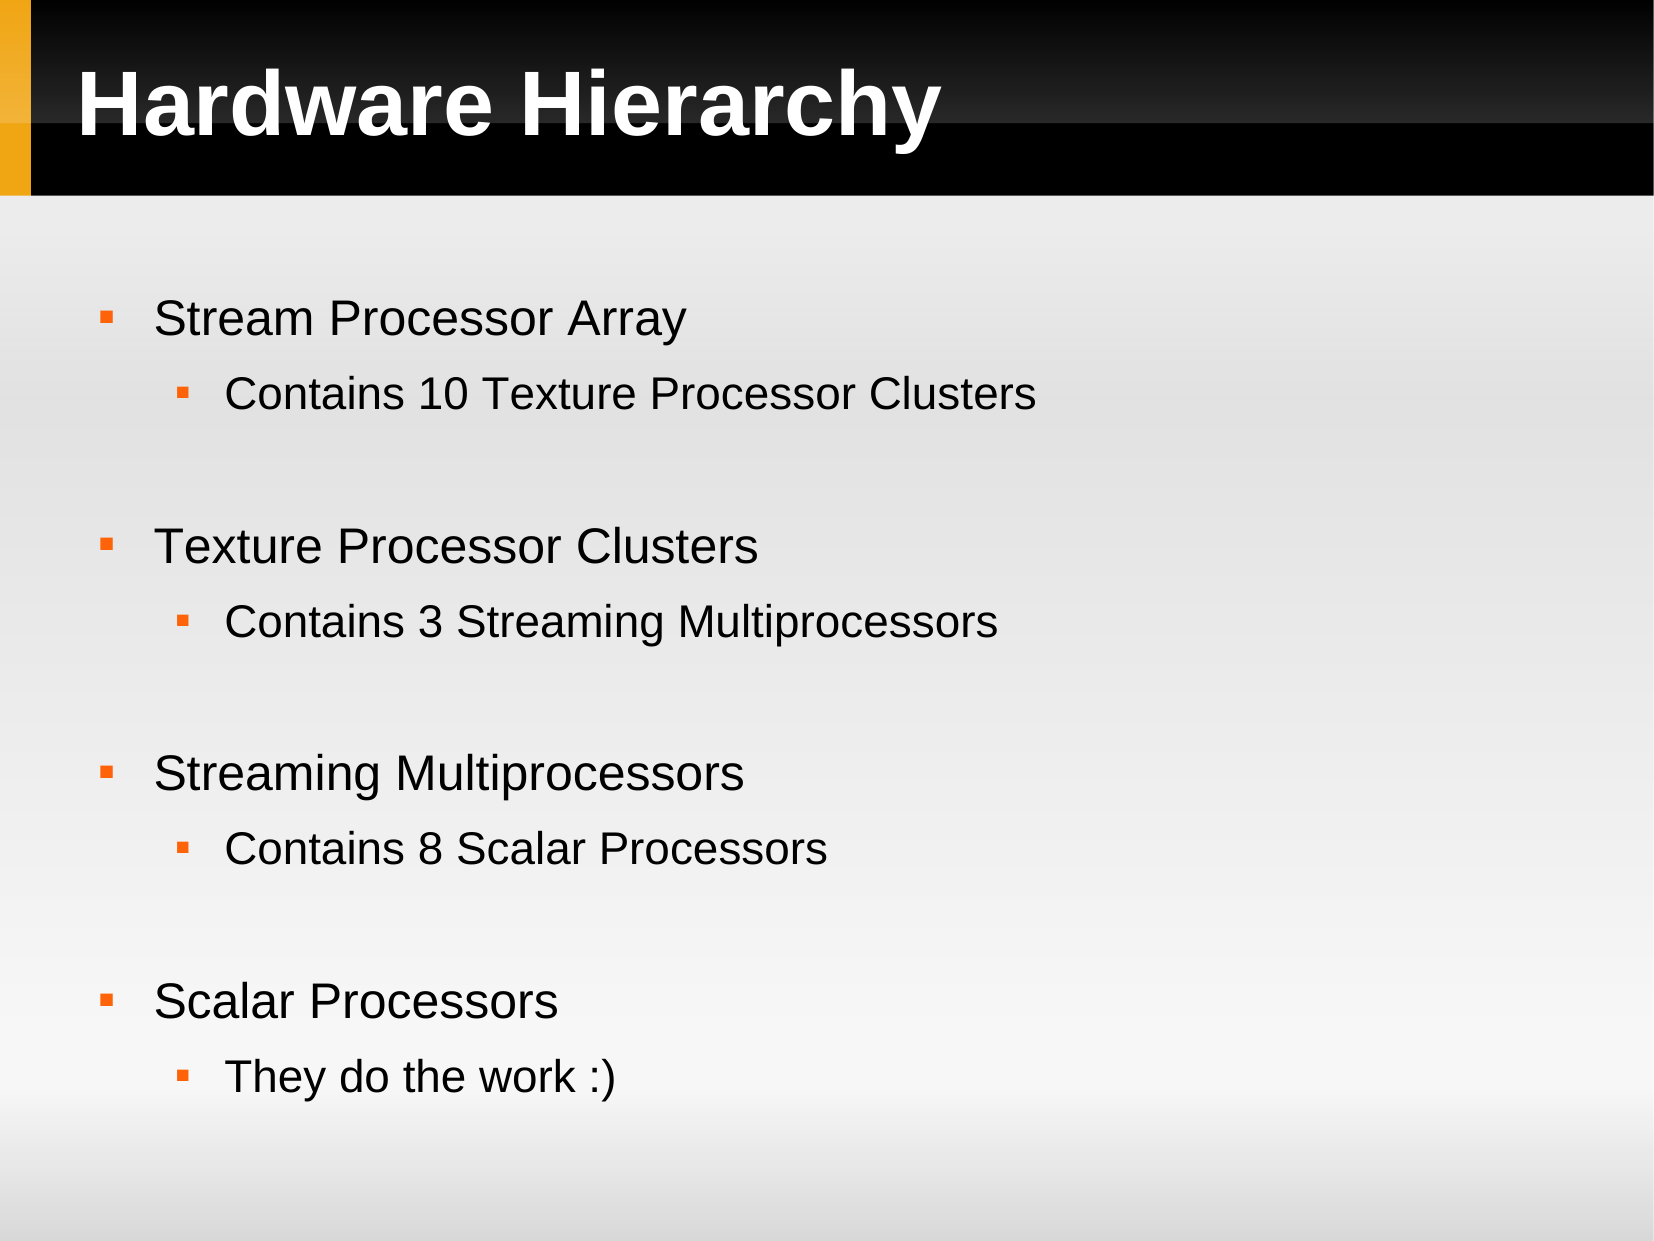

# Hardware Hierarchy
Stream Processor Array
Contains 10 Texture Processor Clusters
Texture Processor Clusters
Contains 3 Streaming Multiprocessors
Streaming Multiprocessors
Contains 8 Scalar Processors
Scalar Processors
They do the work :)